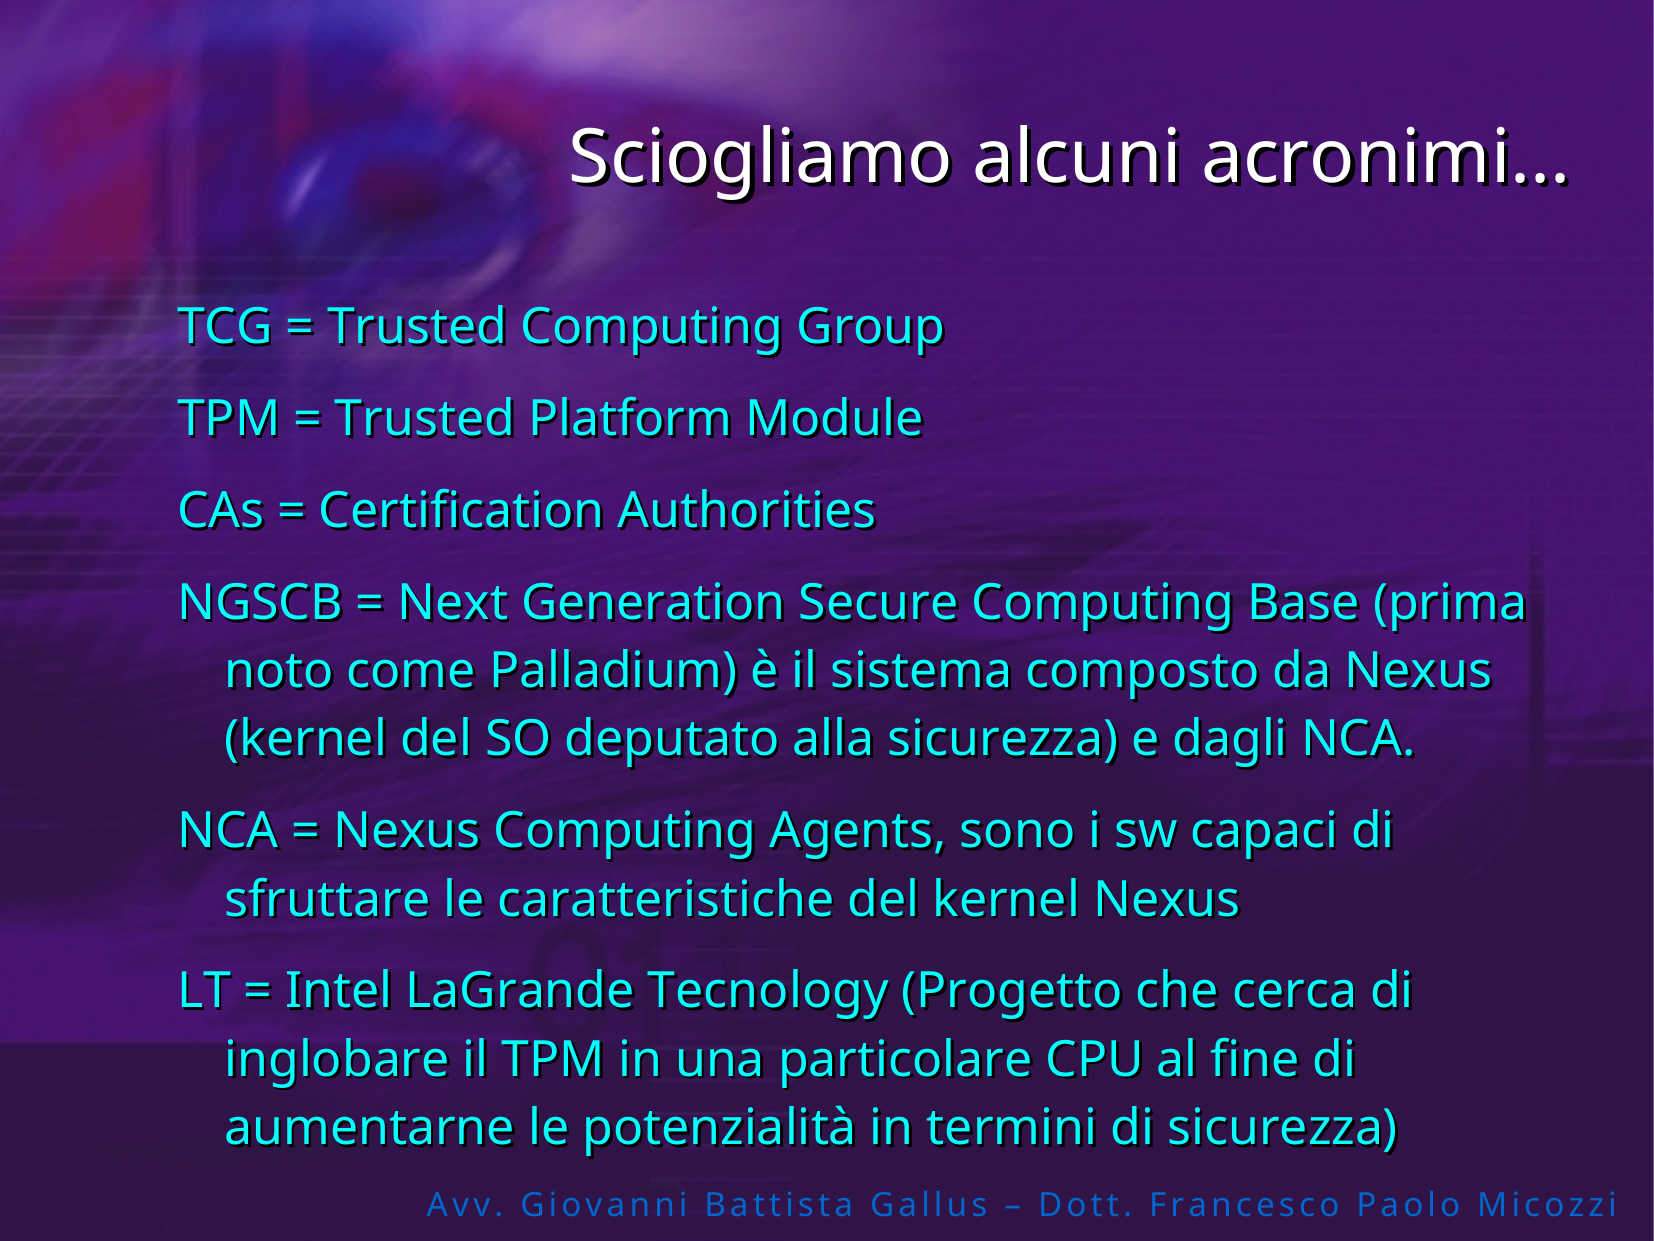

# Sciogliamo alcuni acronimi...
TCG = Trusted Computing Group
TPM = Trusted Platform Module
CAs = Certification Authorities
NGSCB = Next Generation Secure Computing Base (prima noto come Palladium) è il sistema composto da Nexus (kernel del SO deputato alla sicurezza) e dagli NCA.
NCA = Nexus Computing Agents, sono i sw capaci di sfruttare le caratteristiche del kernel Nexus
LT = Intel LaGrande Tecnology (Progetto che cerca di inglobare il TPM in una particolare CPU al fine di aumentarne le potenzialità in termini di sicurezza)
dott. Francesco Paolo Micozzi - f.micozzi@studionati.it